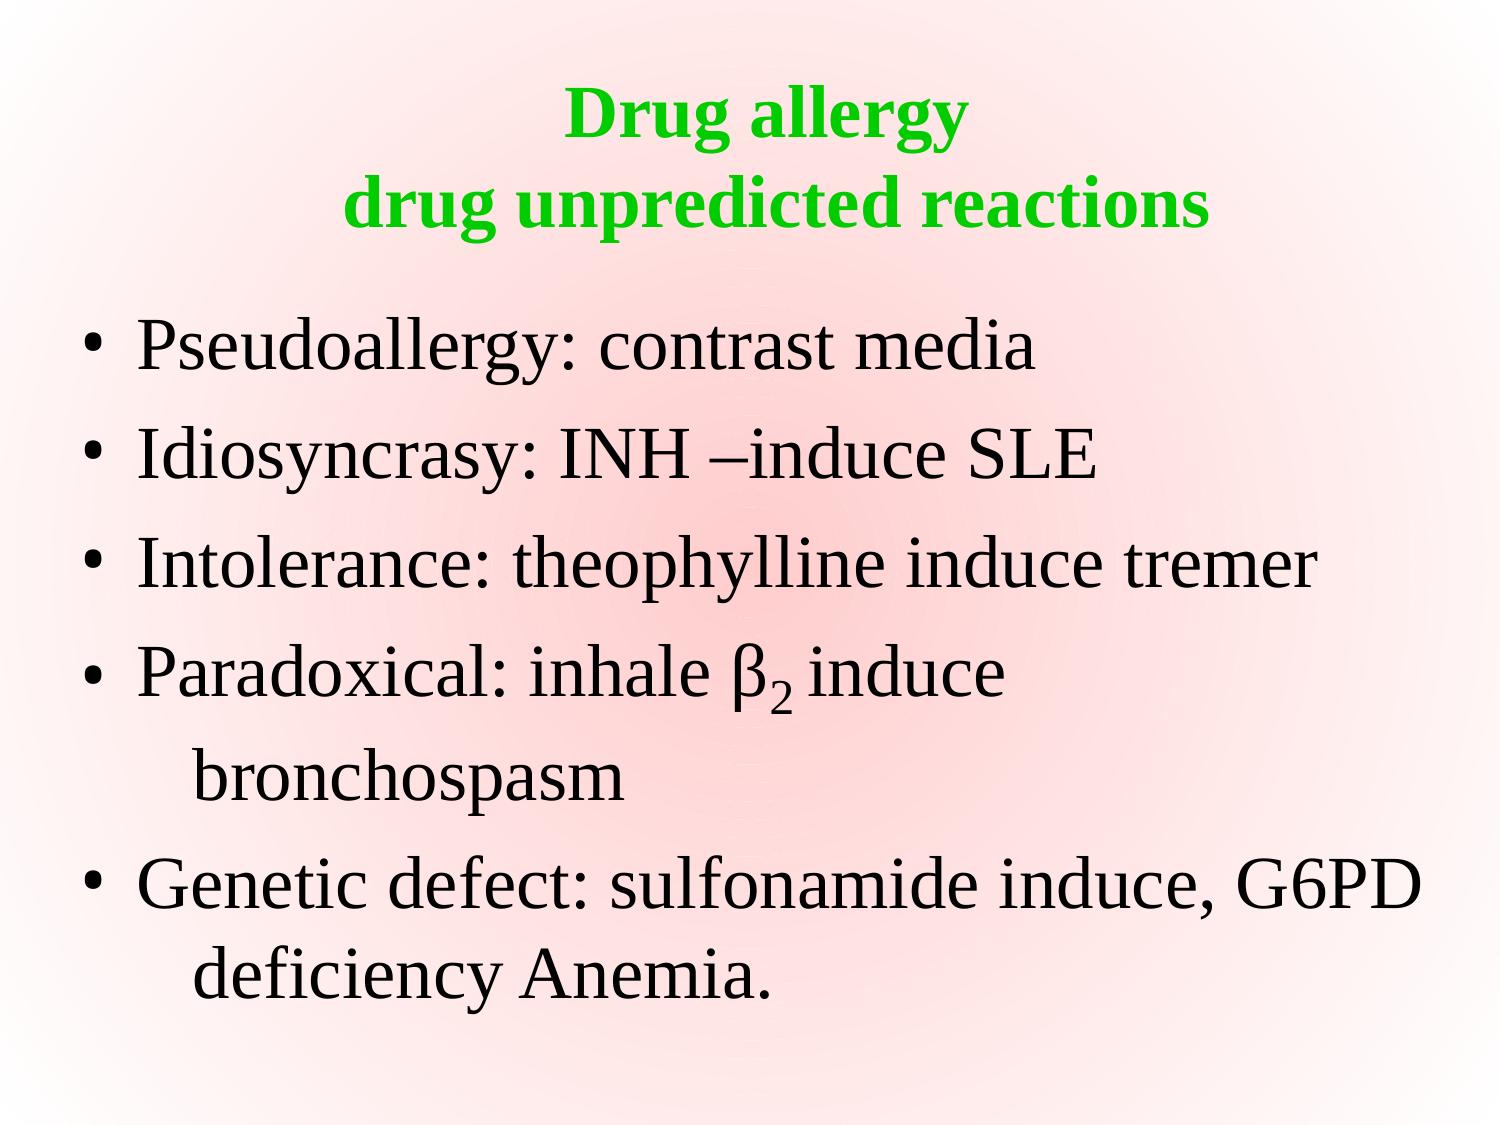

# Drug allergy drug unpredicted reactions
Pseudoallergy: contrast media
Idiosyncrasy: INH –induce SLE
Intolerance: theophylline induce tremer
Paradoxical: inhale β2 induce
bronchospasm
Genetic defect: sulfonamide induce, G6PD deficiency Anemia.